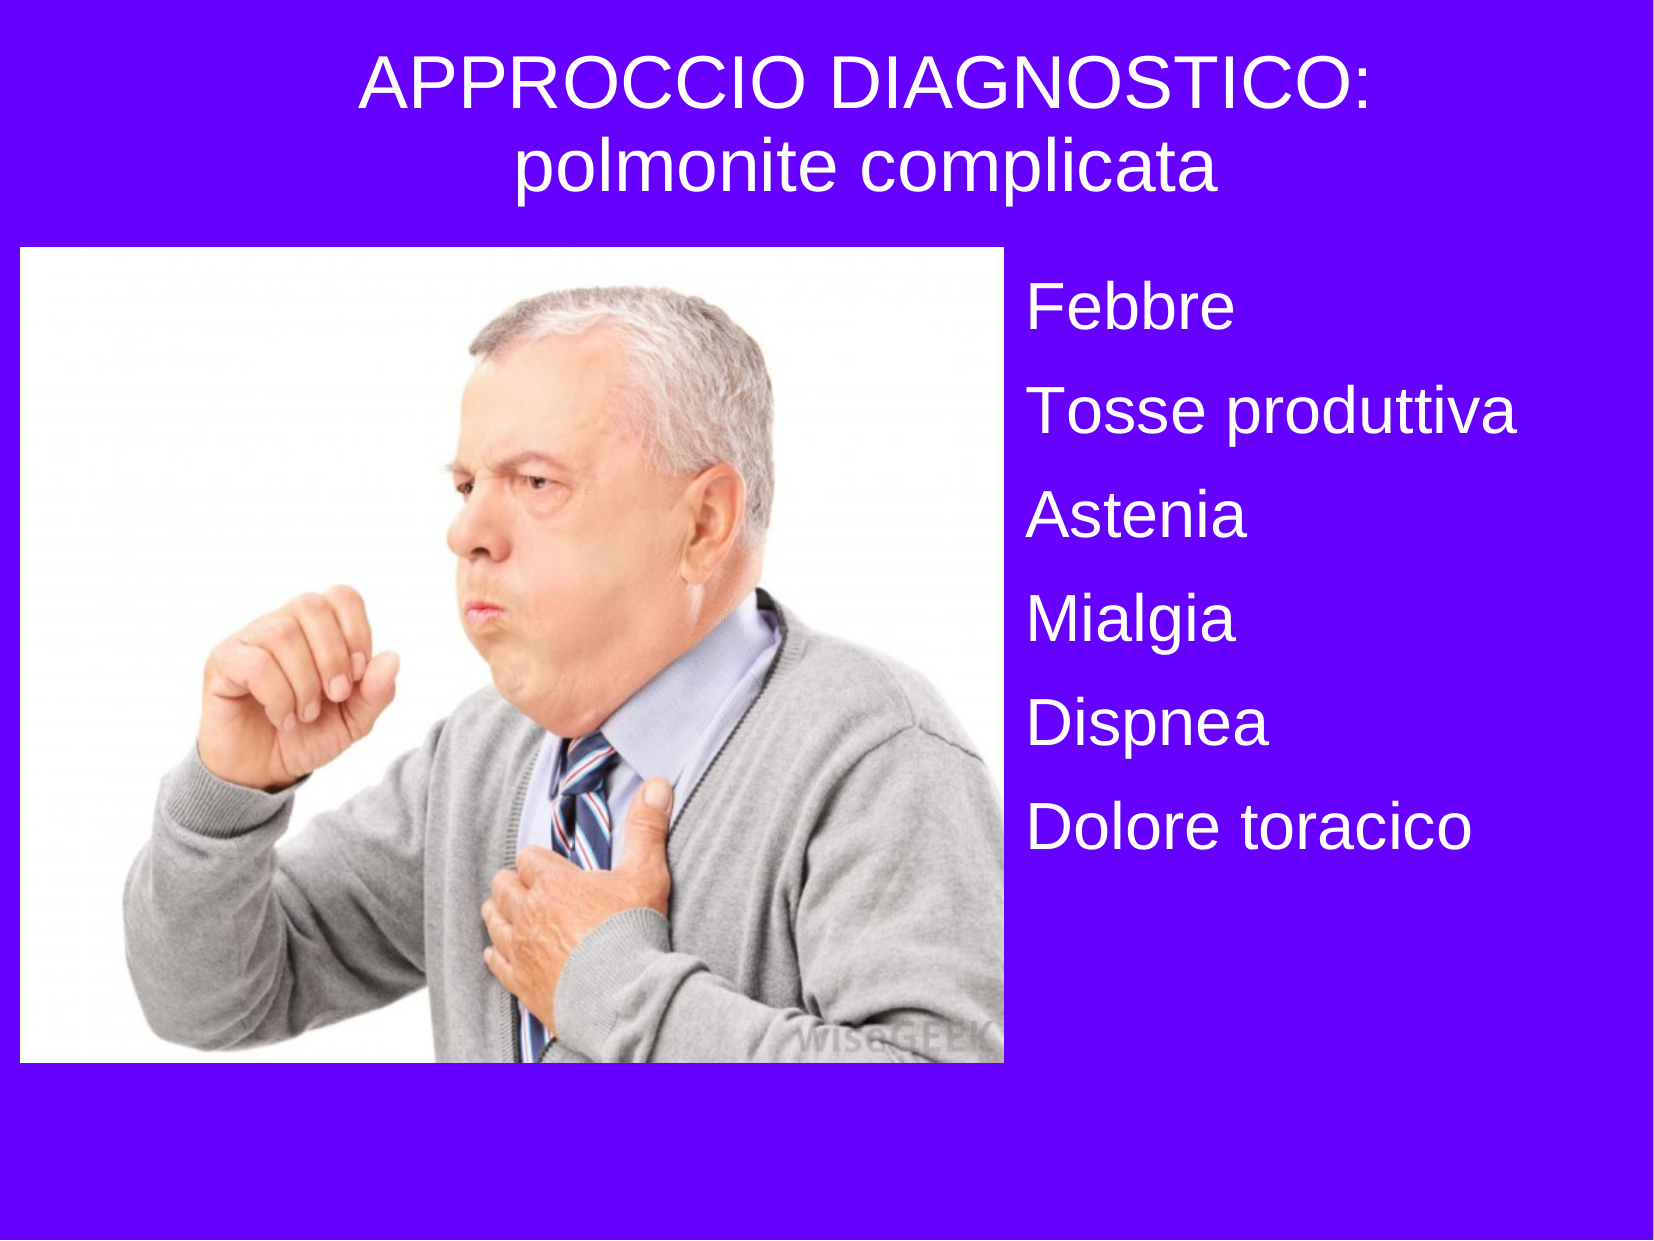

# APPROCCIO DIAGNOSTICO: polmonite complicata
Febbre
Tosse produttiva
Astenia
Mialgia
Dispnea
Dolore toracico